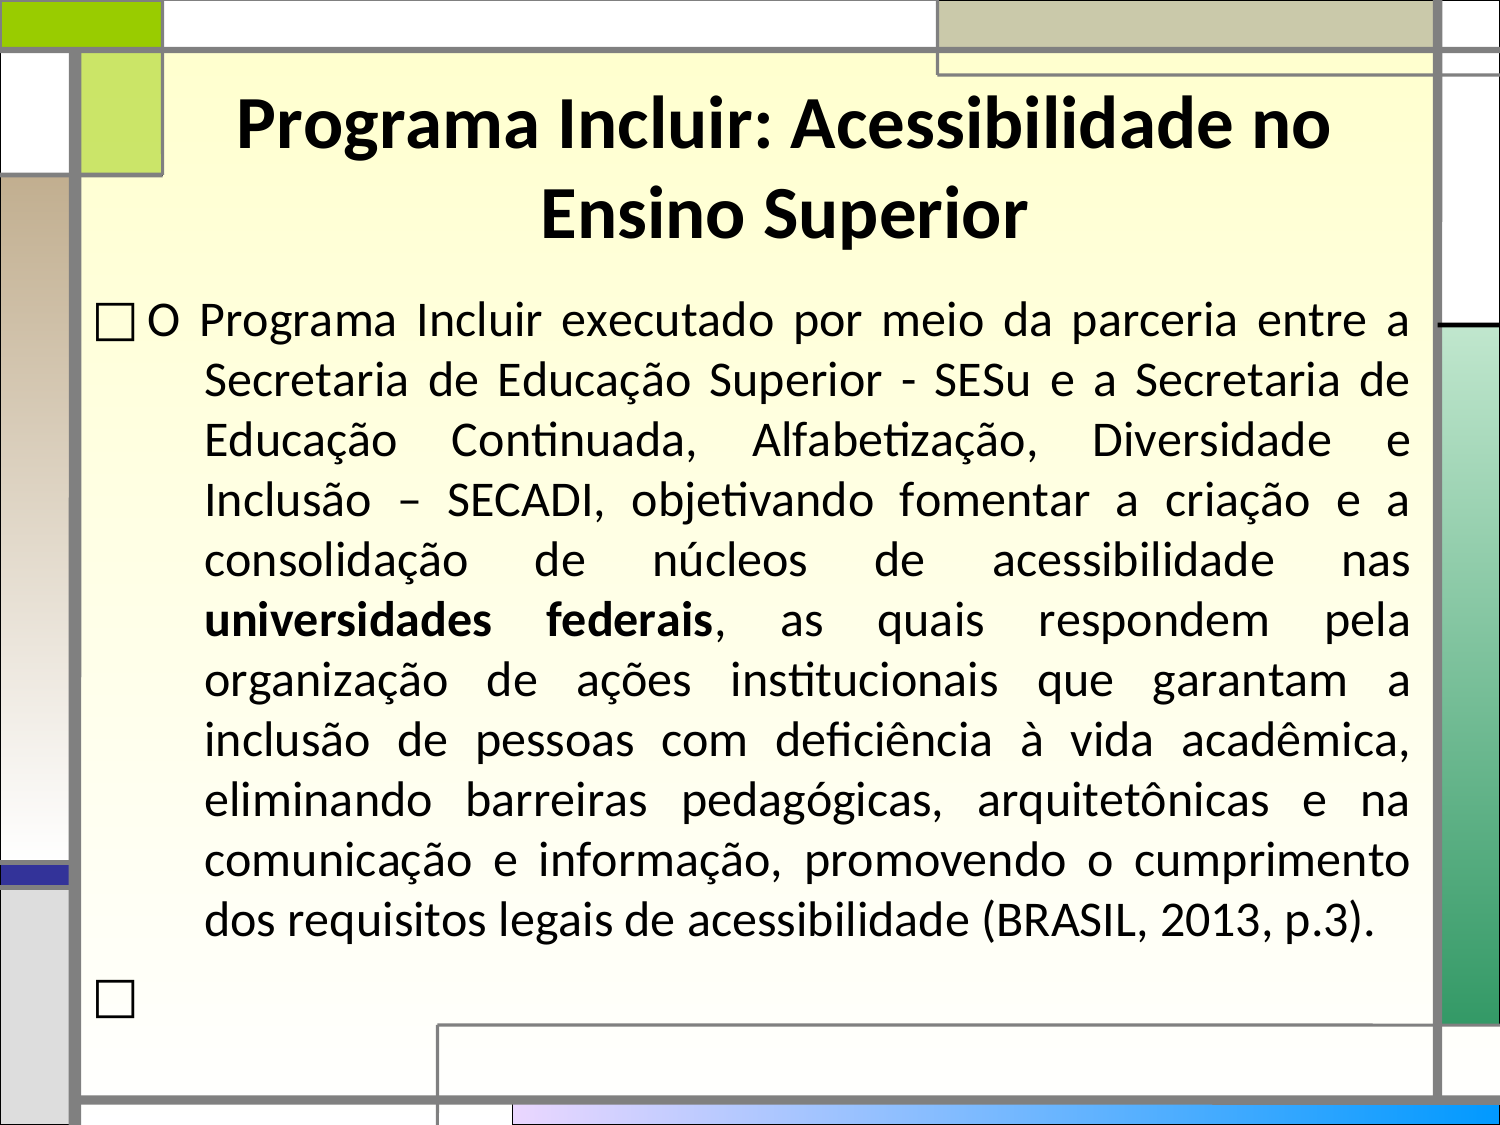

# Programa Incluir: Acessibilidade no Ensino Superior
O Programa Incluir executado por meio da parceria entre a Secretaria de Educação Superior - SESu e a Secretaria de Educação Continuada, Alfabetização, Diversidade e Inclusão – SECADI, objetivando fomentar a criação e a consolidação de núcleos de acessibilidade nas universidades federais, as quais respondem pela organização de ações institucionais que garantam a inclusão de pessoas com deficiência à vida acadêmica, eliminando barreiras pedagógicas, arquitetônicas e na comunicação e informação, promovendo o cumprimento dos requisitos legais de acessibilidade (BRASIL, 2013, p.3).